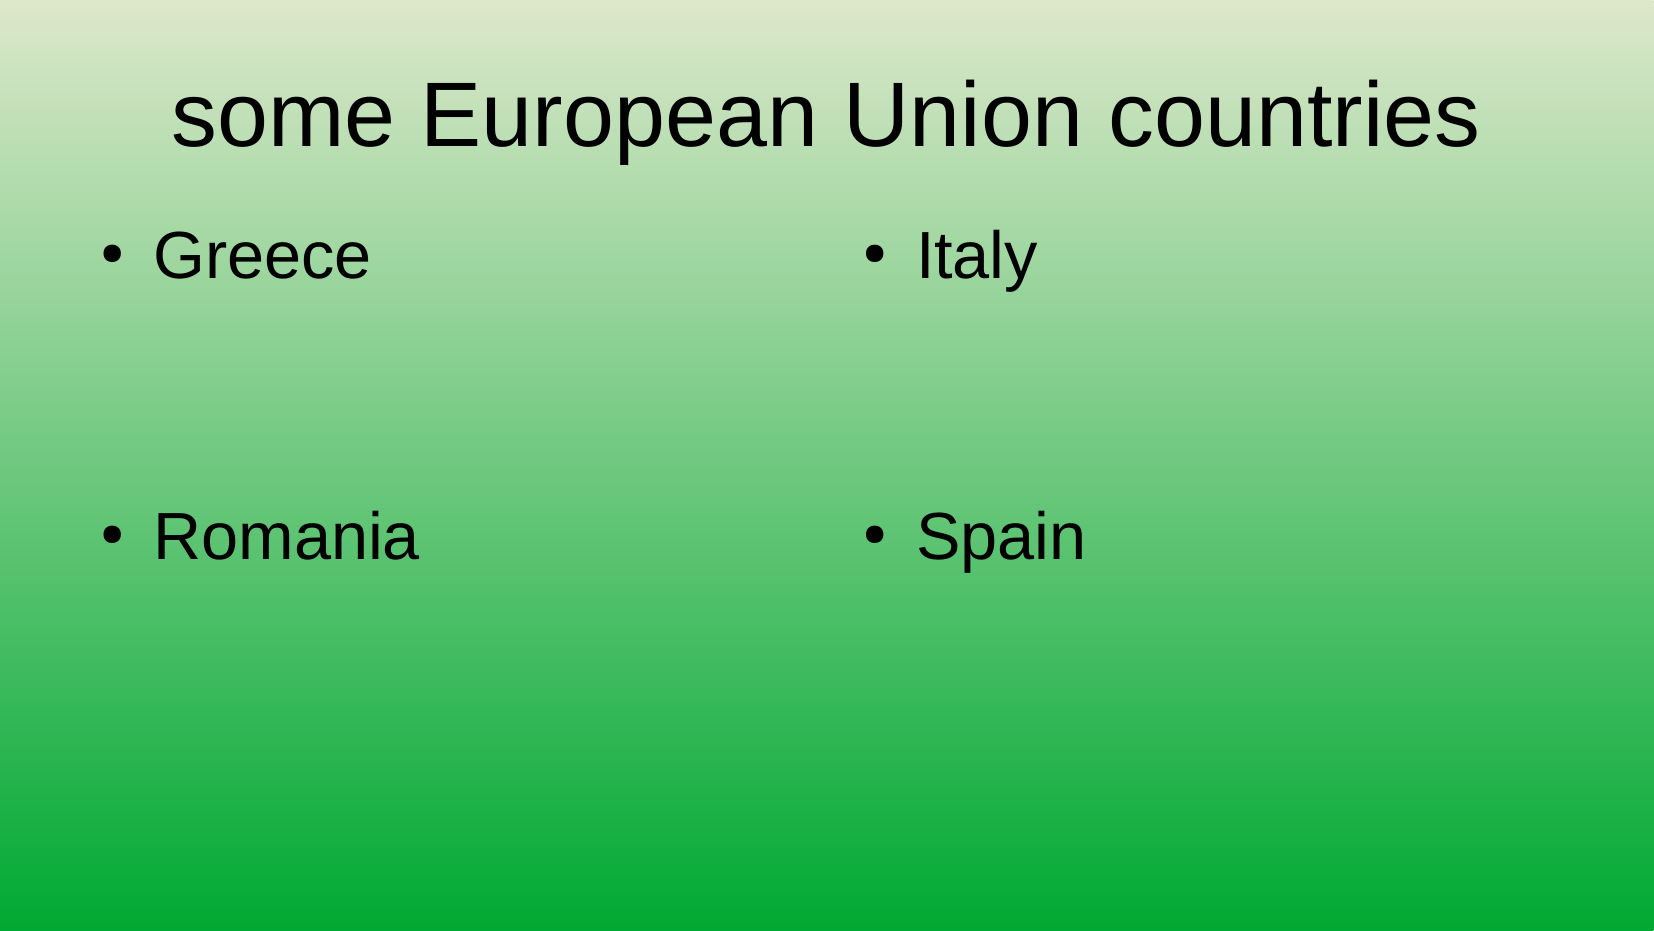

# some European Union countries
Greece
Italy
Romania
Spain